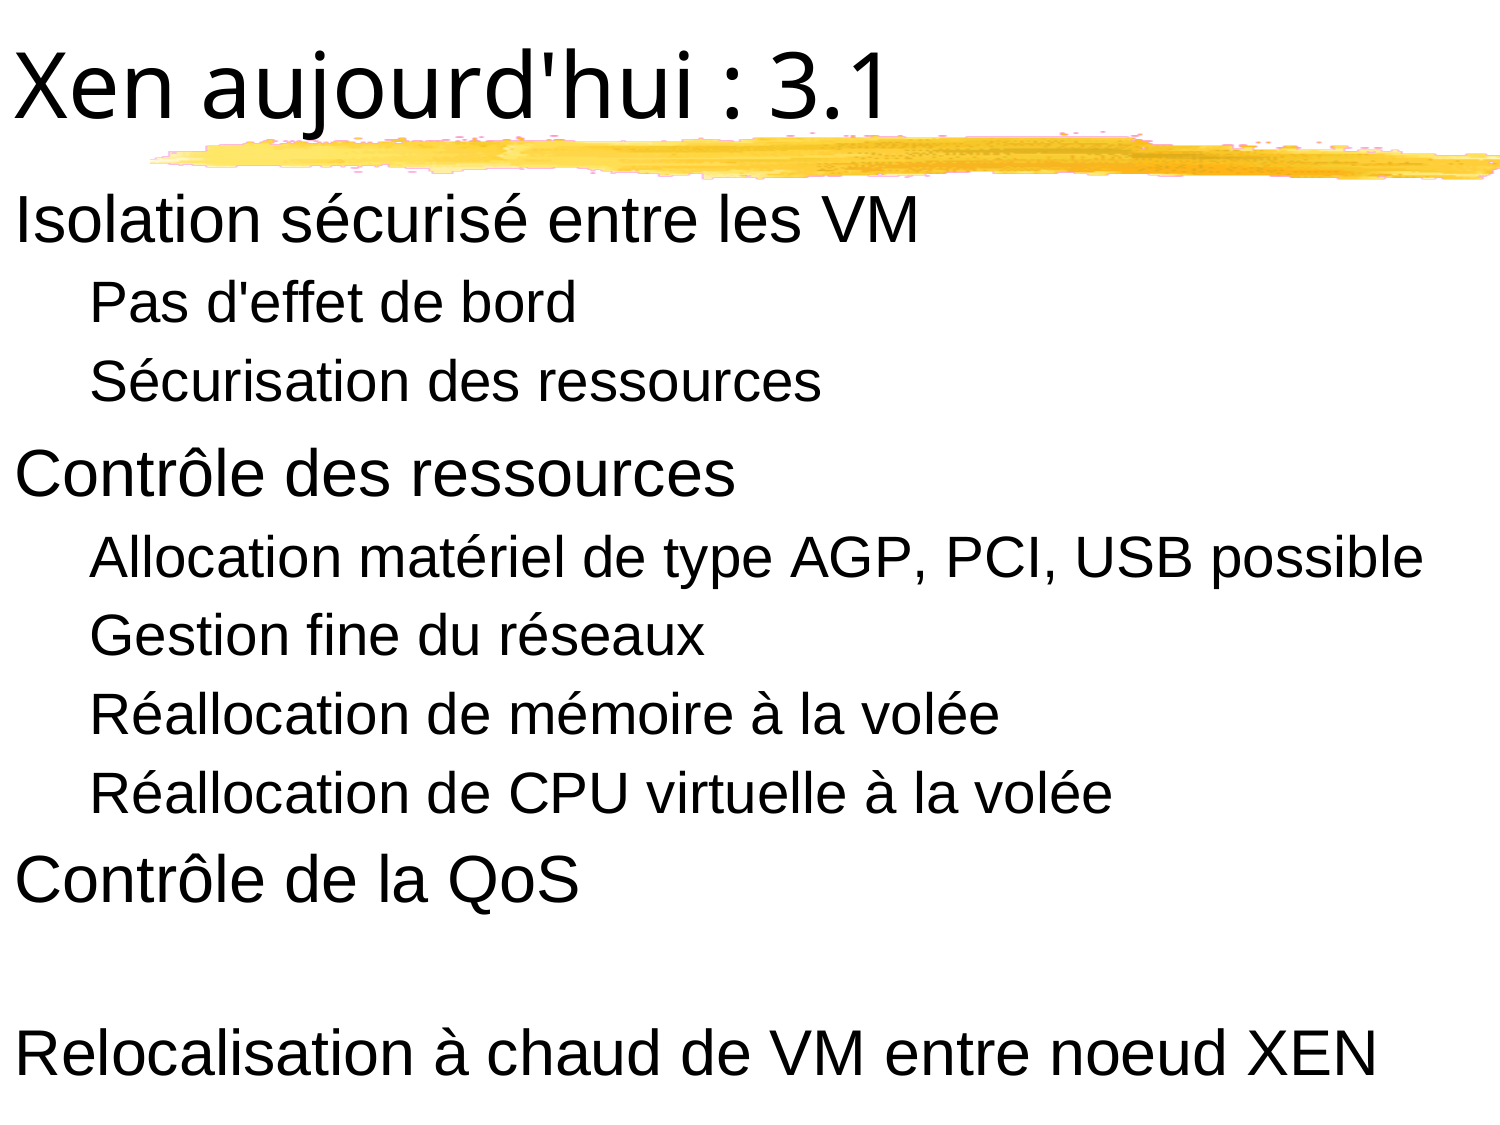

# Xen aujourd'hui : 3.1
Isolation sécurisé entre les VM
Pas d'effet de bord
Sécurisation des ressources
Contrôle des ressources
Allocation matériel de type AGP, PCI, USB possible
Gestion fine du réseaux
Réallocation de mémoire à la volée
Réallocation de CPU virtuelle à la volée
Contrôle de la QoS
Relocalisation à chaud de VM entre noeud XEN